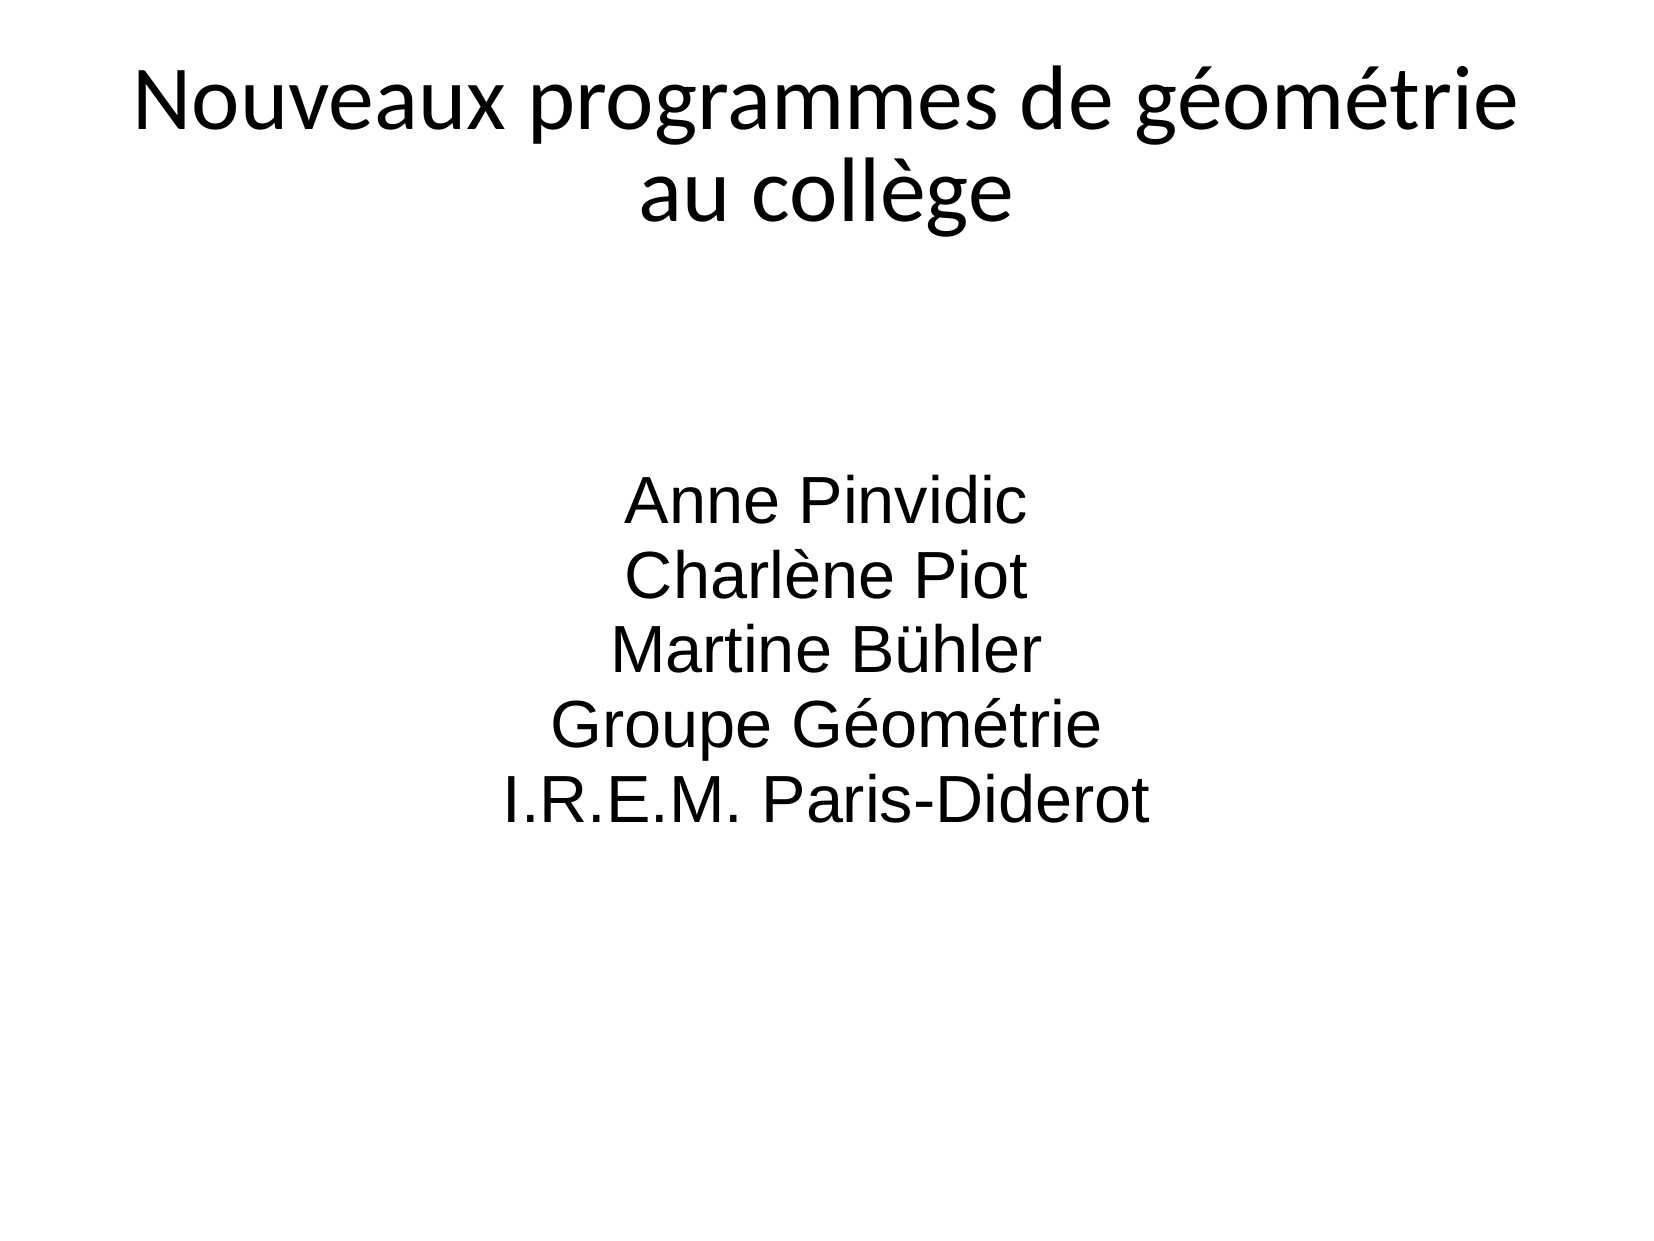

# Nouveaux programmes de géométrie au collège
Anne Pinvidic
Charlène Piot
Martine Bühler
Groupe Géométrie
I.R.E.M. Paris-Diderot